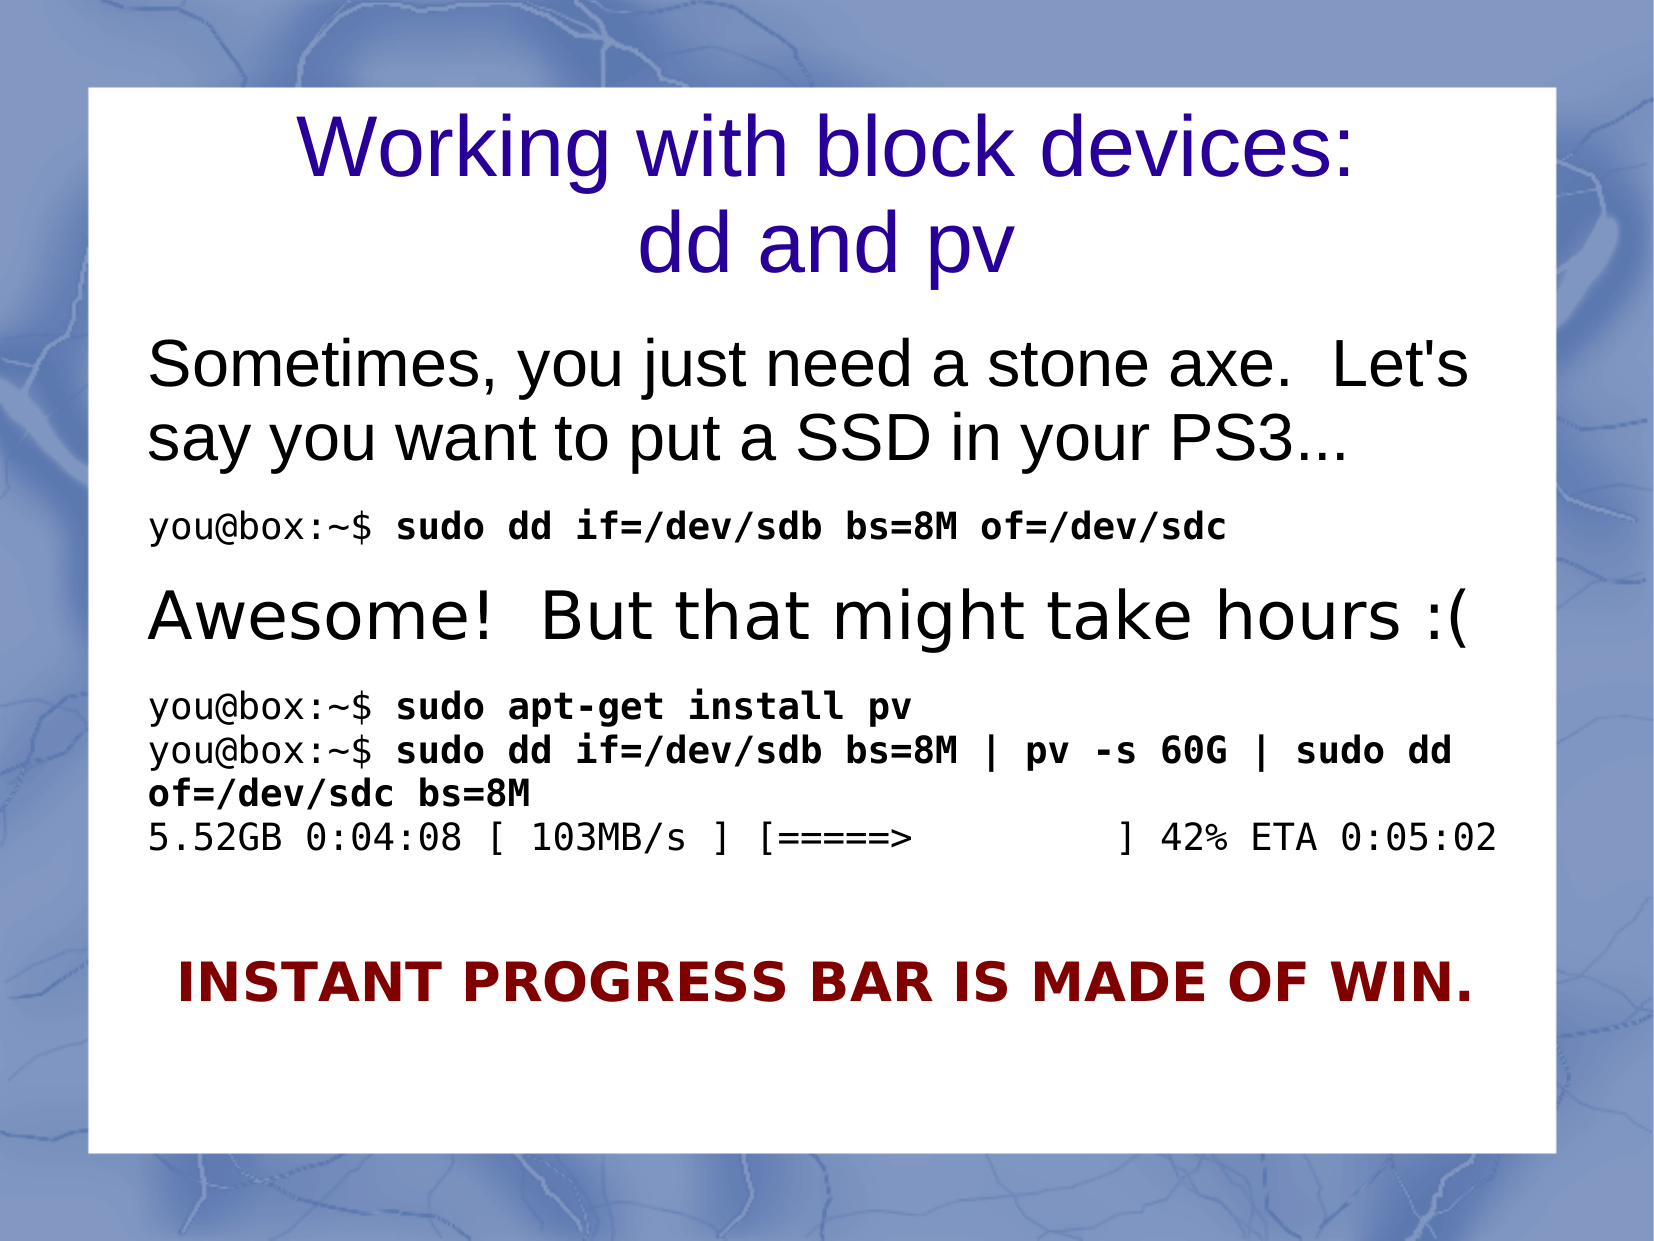

# Working with block devices: dd and pv
Sometimes, you just need a stone axe. Let's say you want to put a SSD in your PS3...
you@box:~$ sudo dd if=/dev/sdb bs=8M of=/dev/sdc
Awesome! But that might take hours :(
you@box:~$ sudo apt-get install pv
you@box:~$ sudo dd if=/dev/sdb bs=8M | pv -s 60G | sudo dd of=/dev/sdc bs=8M
5.52GB 0:04:08 [ 103MB/s ] [=====> ] 42% ETA 0:05:02
INSTANT PROGRESS BAR IS MADE OF WIN.